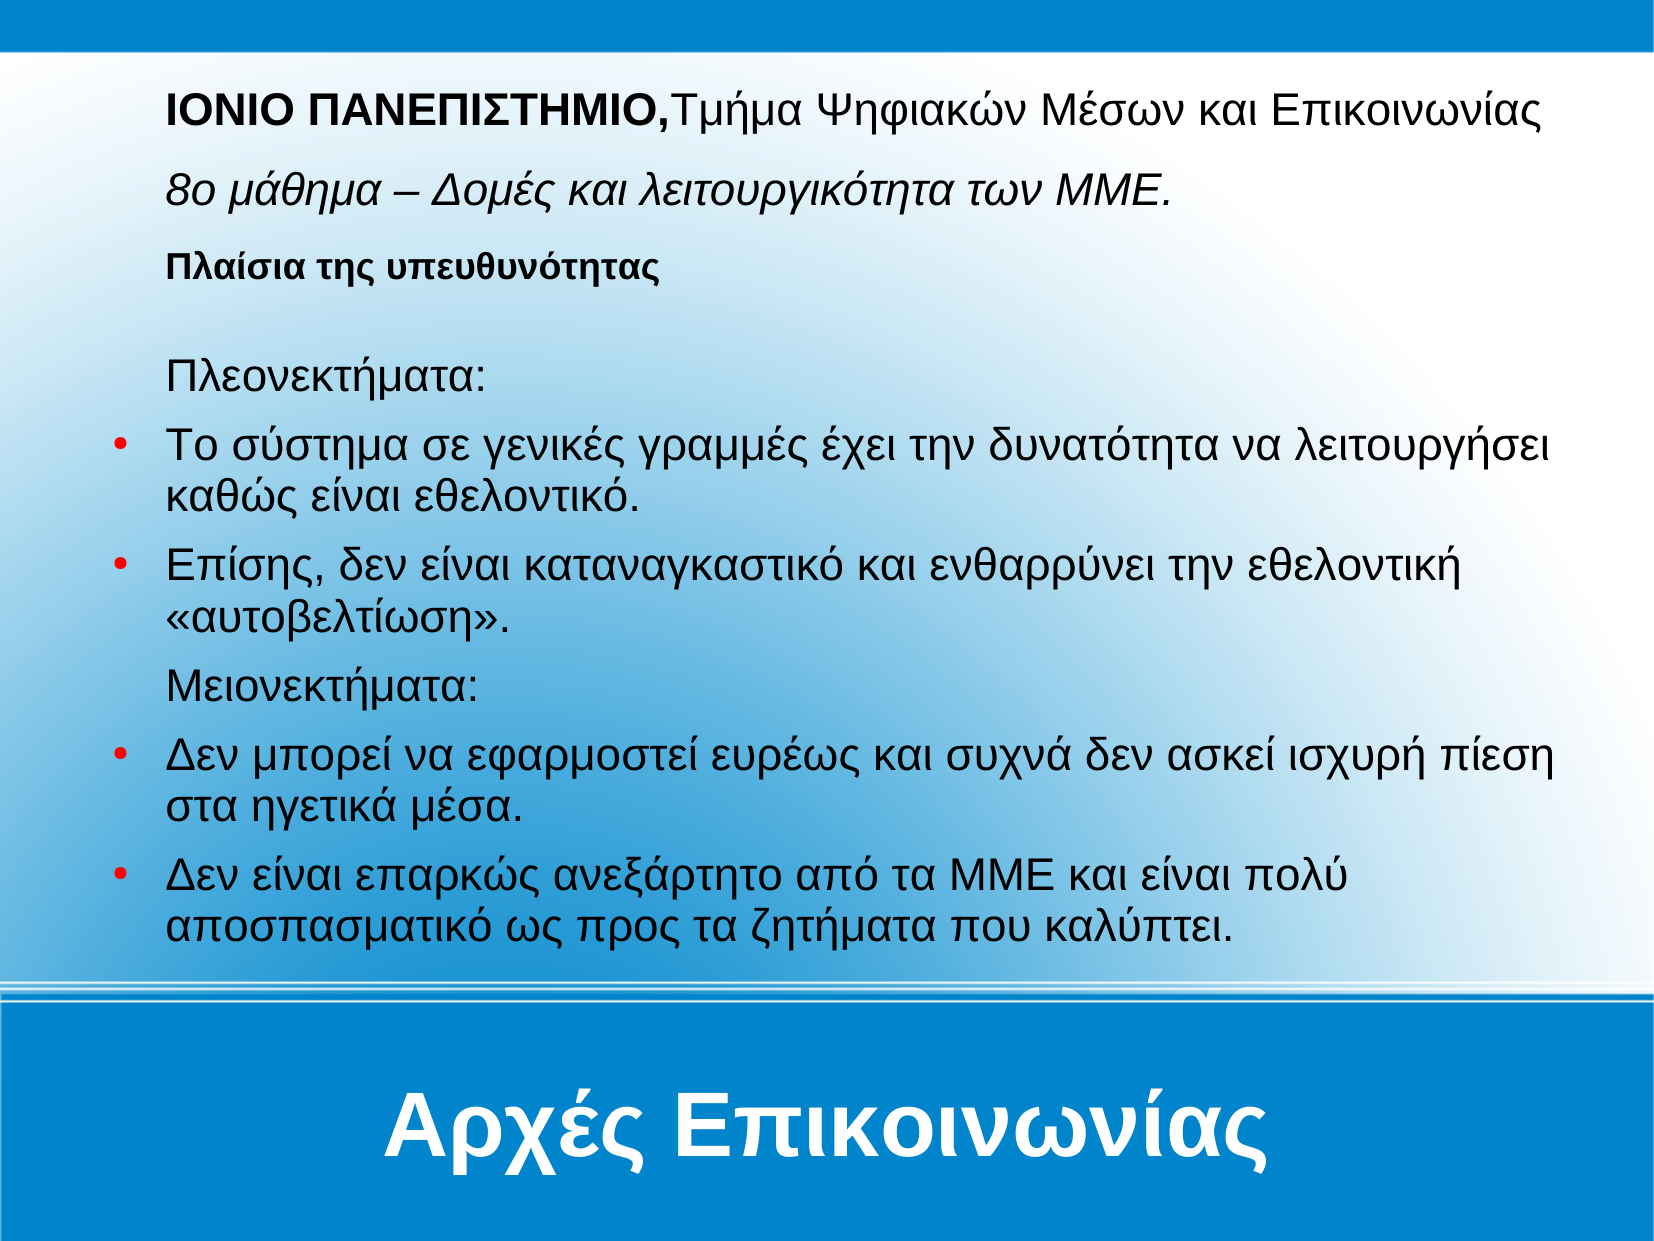

ΙΟΝΙΟ ΠΑΝΕΠΙΣΤΗΜΙΟ,Τμήμα Ψηφιακών Μέσων και Επικοινωνίας
8ο μάθημα – Δομές και λειτουργικότητα των ΜΜΕ.
Πλαίσια της υπευθυνότητας
Πλεονεκτήματα:
Το σύστημα σε γενικές γραμμές έχει την δυνατότητα να λειτουργήσει καθώς είναι εθελοντικό.
Επίσης, δεν είναι καταναγκαστικό και ενθαρρύνει την εθελοντική «αυτοβελτίωση».
Μειονεκτήματα:
Δεν μπορεί να εφαρμοστεί ευρέως και συχνά δεν ασκεί ισχυρή πίεση στα ηγετικά μέσα.
Δεν είναι επαρκώς ανεξάρτητο από τα ΜΜΕ και είναι πολύ αποσπασματικό ως προς τα ζητήματα που καλύπτει.
# Αρχές Επικοινωνίας